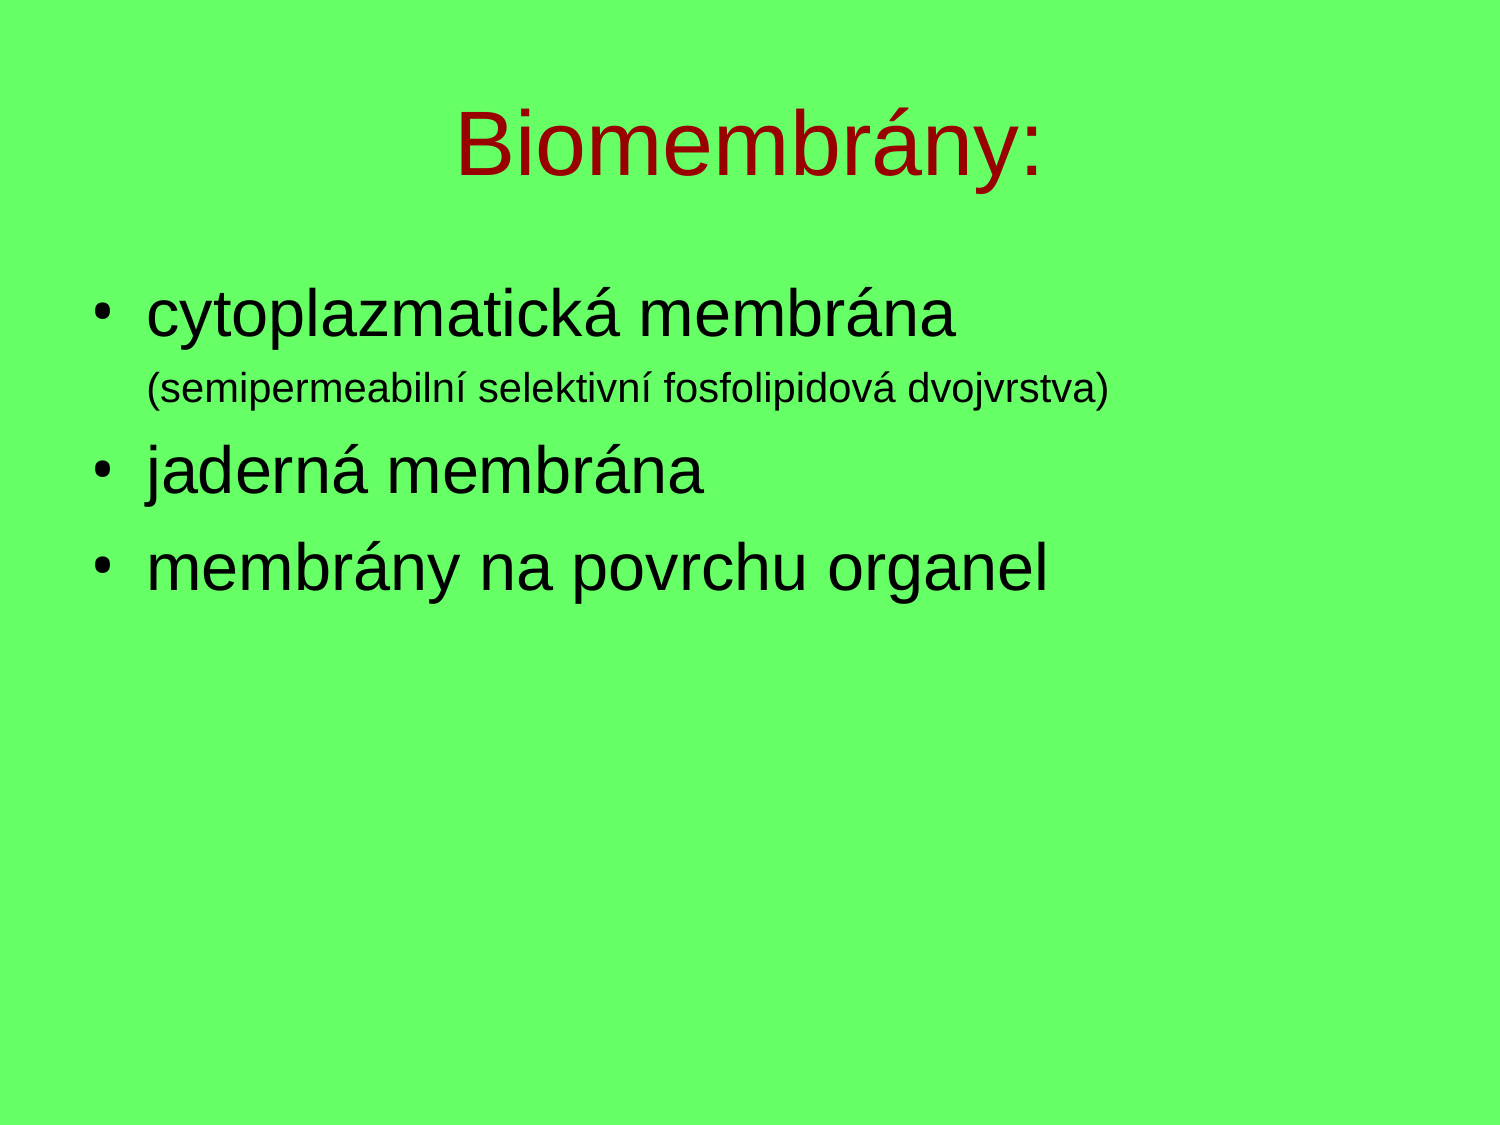

# Biomembrány:
cytoplazmatická membrána
(semipermeabilní selektivní fosfolipidová dvojvrstva)
jaderná membrána
membrány na povrchu organel